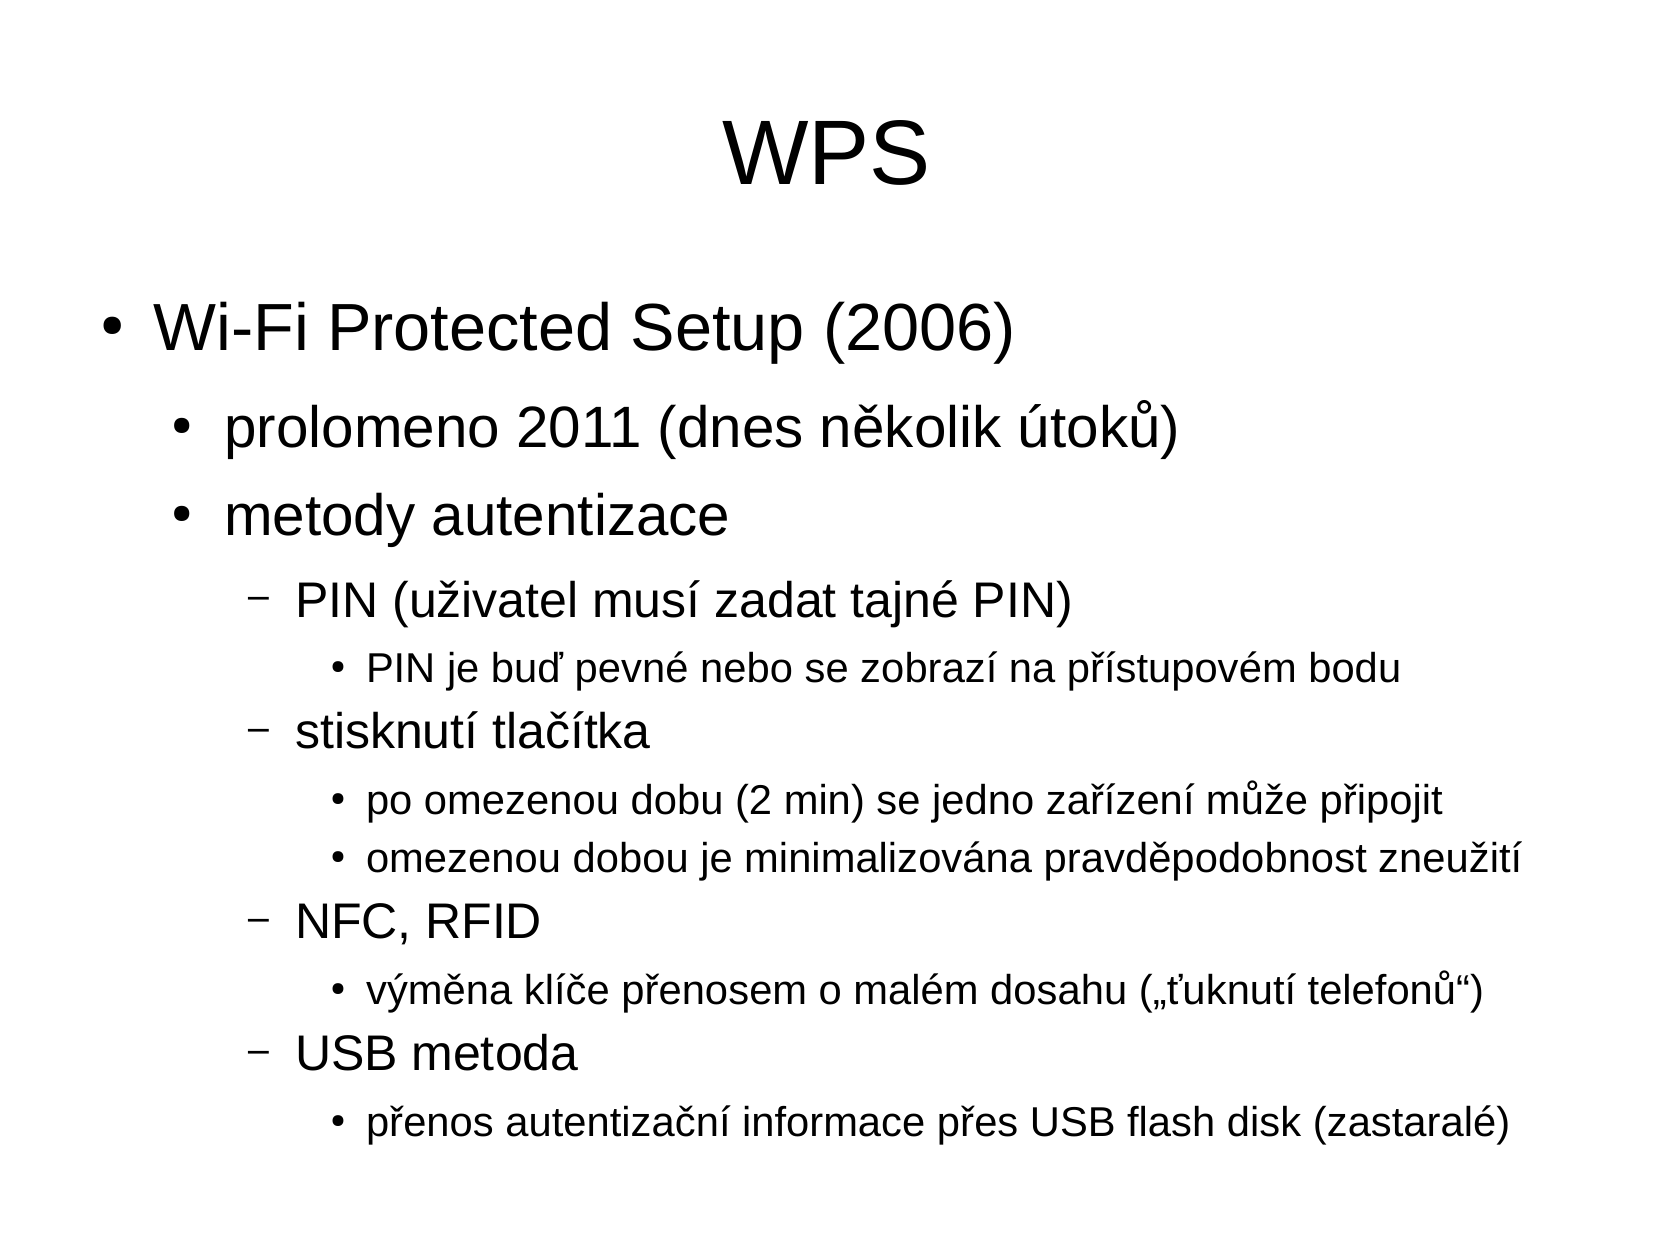

# WPS
Wi-Fi Protected Setup (2006)
prolomeno 2011 (dnes několik útoků)
metody autentizace
PIN (uživatel musí zadat tajné PIN)
PIN je buď pevné nebo se zobrazí na přístupovém bodu
stisknutí tlačítka
po omezenou dobu (2 min) se jedno zařízení může připojit
omezenou dobou je minimalizována pravděpodobnost zneužití
NFC, RFID
výměna klíče přenosem o malém dosahu („ťuknutí telefonů“)
USB metoda
přenos autentizační informace přes USB flash disk (zastaralé)